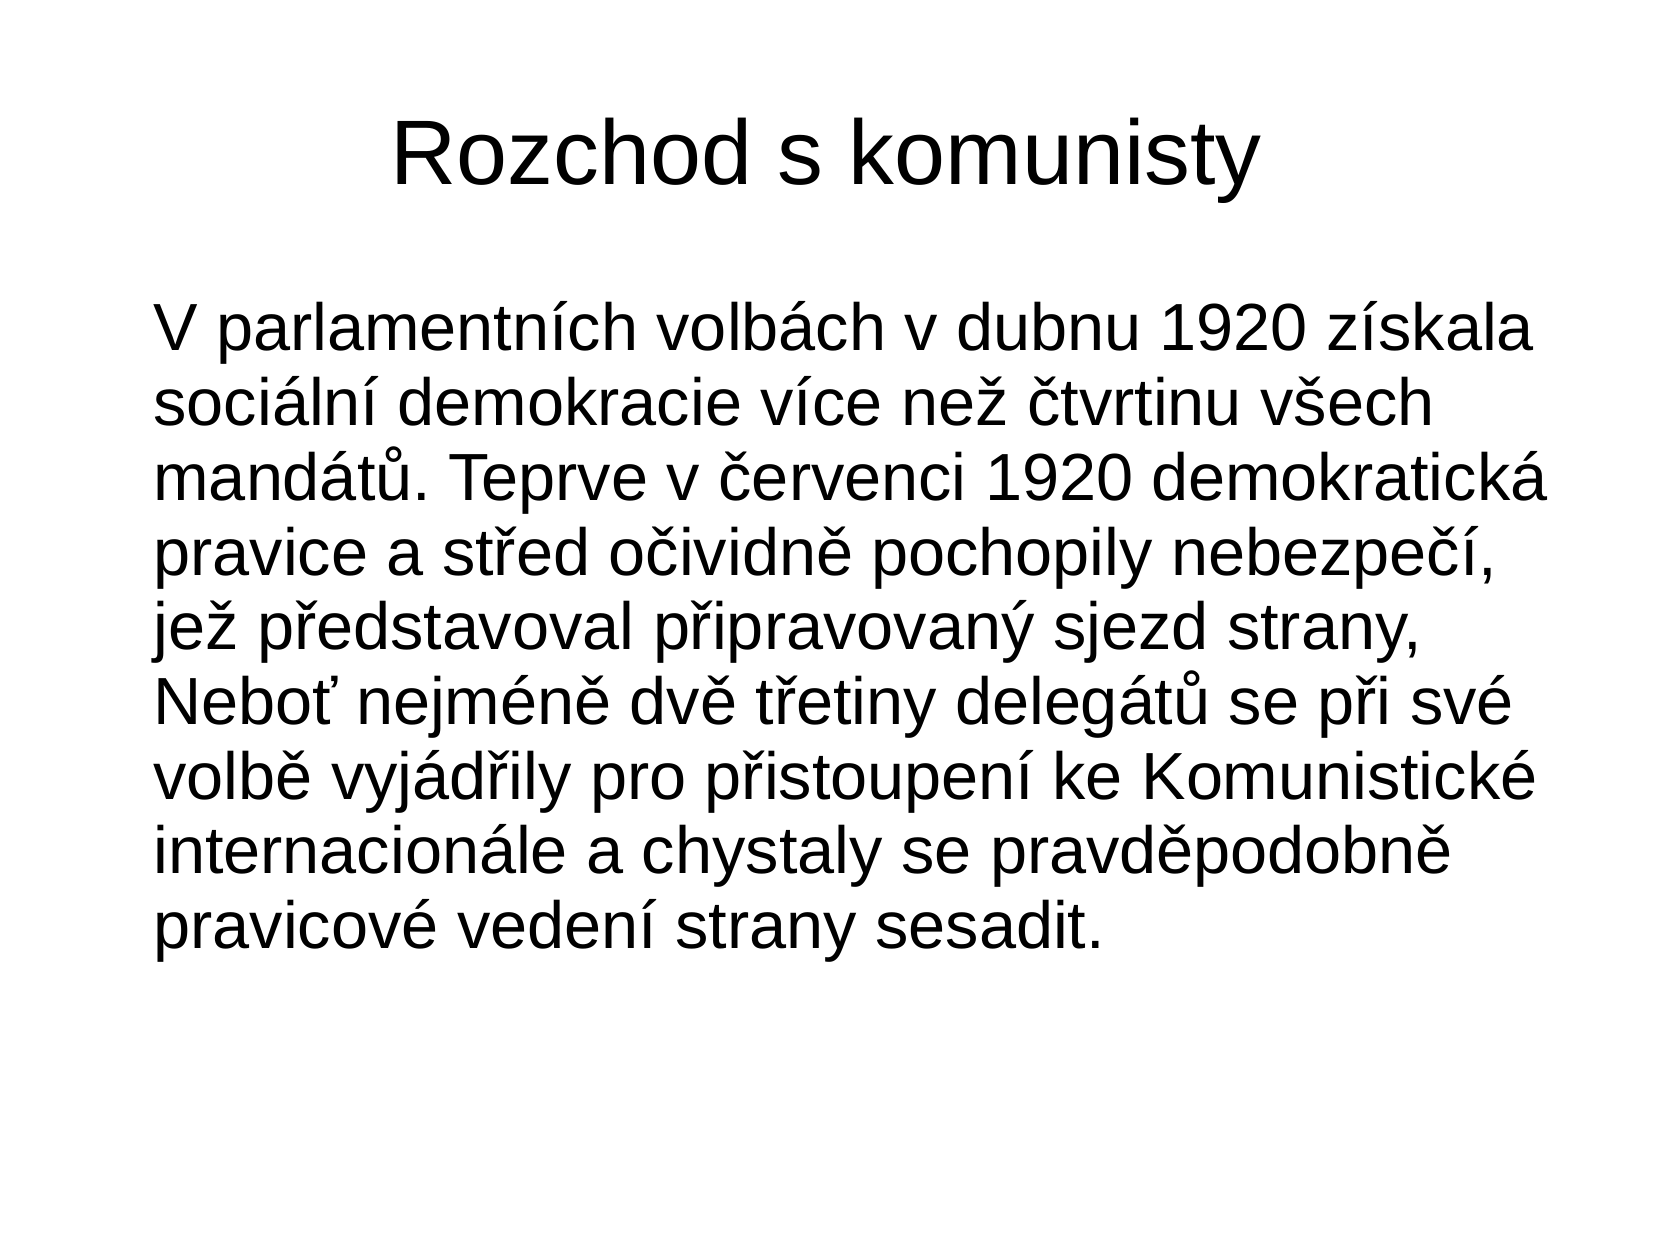

# Rozchod s komunisty
V parlamentních volbách v dubnu 1920 získala sociální demokracie více než čtvrtinu všech mandátů. Teprve v červenci 1920 demokratická pravice a střed očividně pochopily nebezpečí, jež představoval připravovaný sjezd strany, Neboť nejméně dvě třetiny delegátů se při své volbě vyjádřily pro přistoupení ke Komunistické internacionále a chystaly se pravděpodobně pravicové vedení strany sesadit.